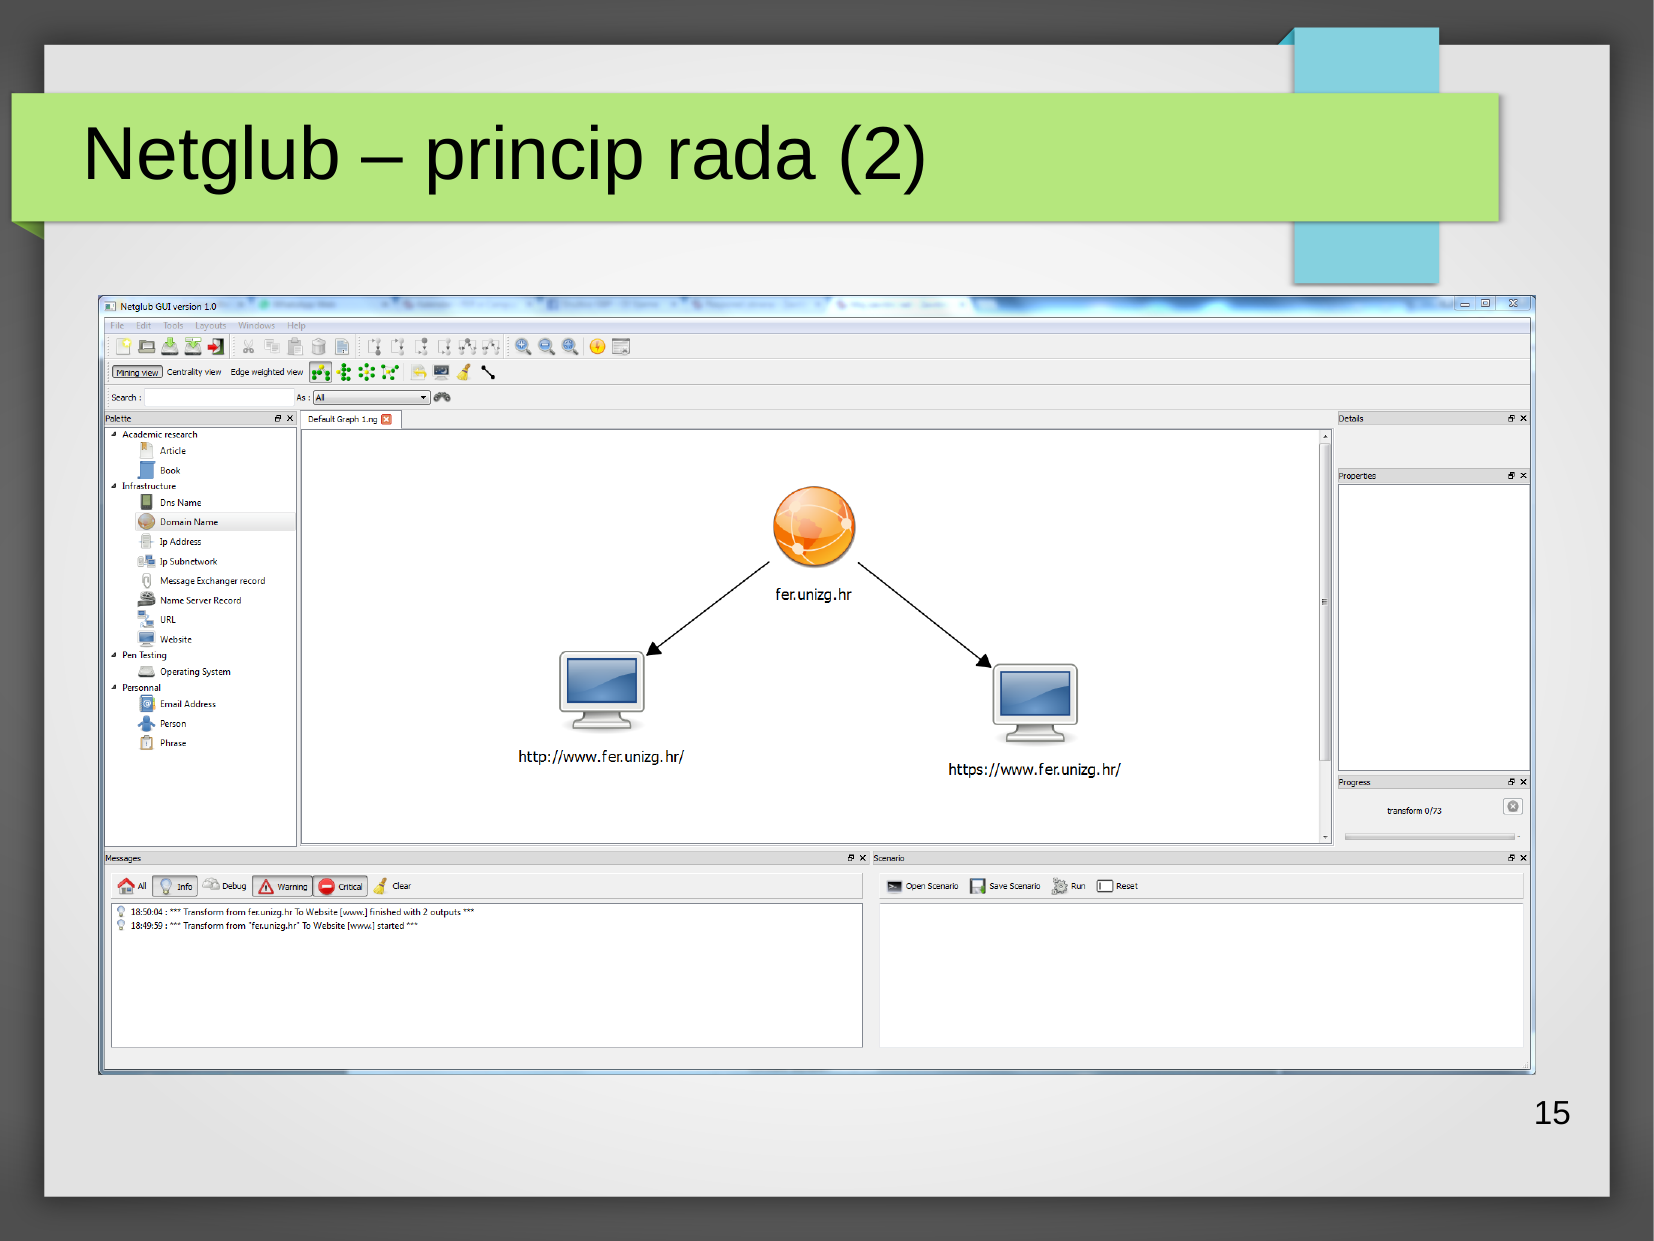

# Netglub – princip rada (2)
15